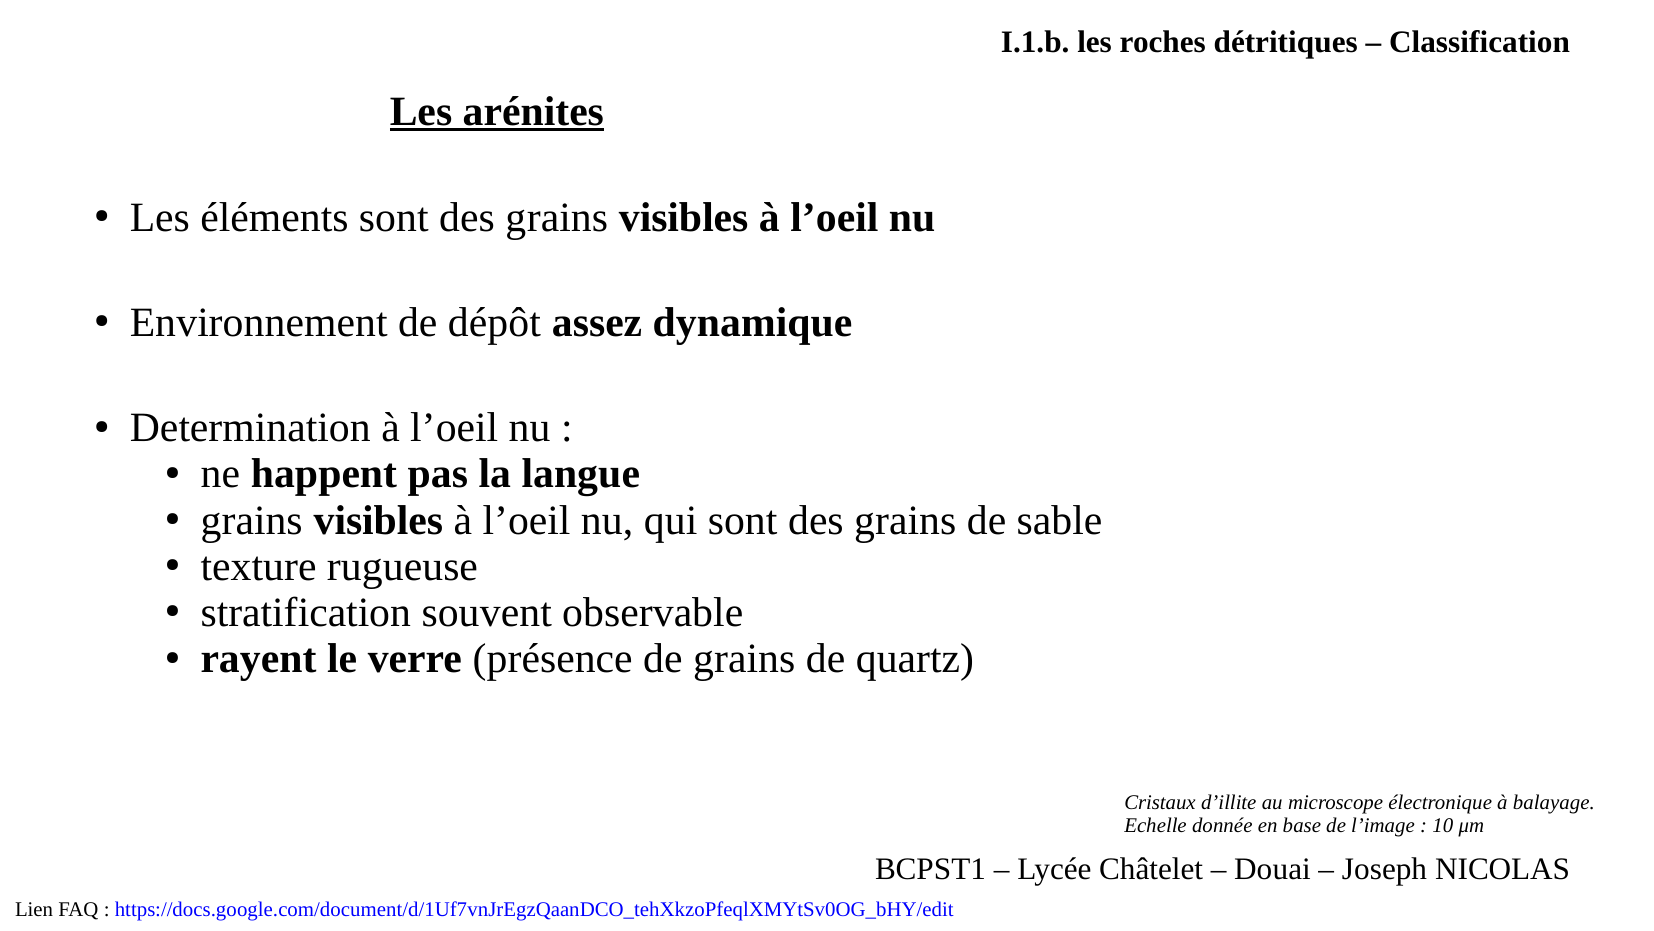

I.1.b. les roches détritiques – Classification
				Les arénites
Les éléments sont des grains visibles à l’oeil nu
Environnement de dépôt assez dynamique
Determination à l’oeil nu :
ne happent pas la langue
grains visibles à l’oeil nu, qui sont des grains de sable
texture rugueuse
stratification souvent observable
rayent le verre (présence de grains de quartz)
Cristaux d’illite au microscope électronique à balayage.
Echelle donnée en base de l’image : 10 μm
BCPST1 – Lycée Châtelet – Douai – Joseph NICOLAS
Lien FAQ : https://docs.google.com/document/d/1Uf7vnJrEgzQaanDCO_tehXkzoPfeqlXMYtSv0OG_bHY/edit